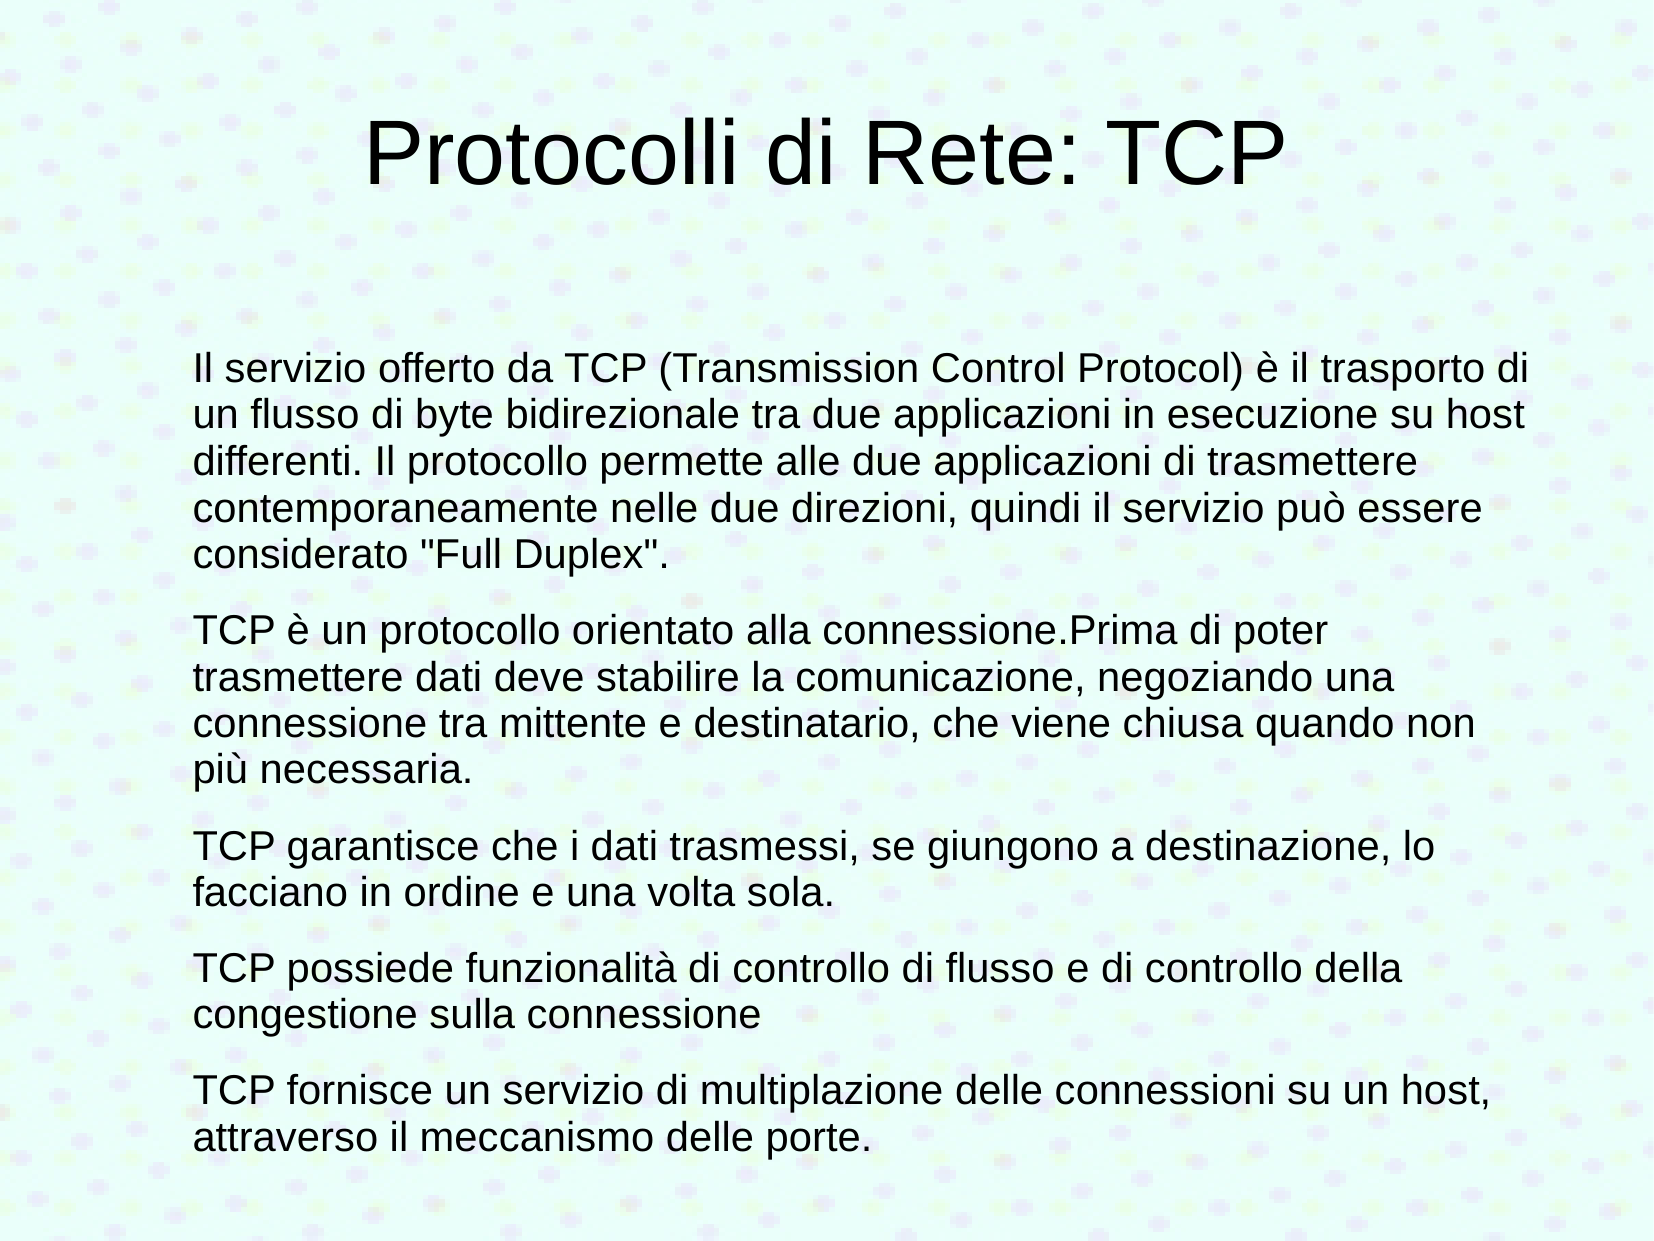

# Protocolli di Rete: TCP
Il servizio offerto da TCP (Transmission Control Protocol) è il trasporto di un flusso di byte bidirezionale tra due applicazioni in esecuzione su host differenti. Il protocollo permette alle due applicazioni di trasmettere contemporaneamente nelle due direzioni, quindi il servizio può essere considerato "Full Duplex".
TCP è un protocollo orientato alla connessione.Prima di poter trasmettere dati deve stabilire la comunicazione, negoziando una connessione tra mittente e destinatario, che viene chiusa quando non più necessaria.
TCP garantisce che i dati trasmessi, se giungono a destinazione, lo facciano in ordine e una volta sola.
TCP possiede funzionalità di controllo di flusso e di controllo della congestione sulla connessione
TCP fornisce un servizio di multiplazione delle connessioni su un host, attraverso il meccanismo delle porte.